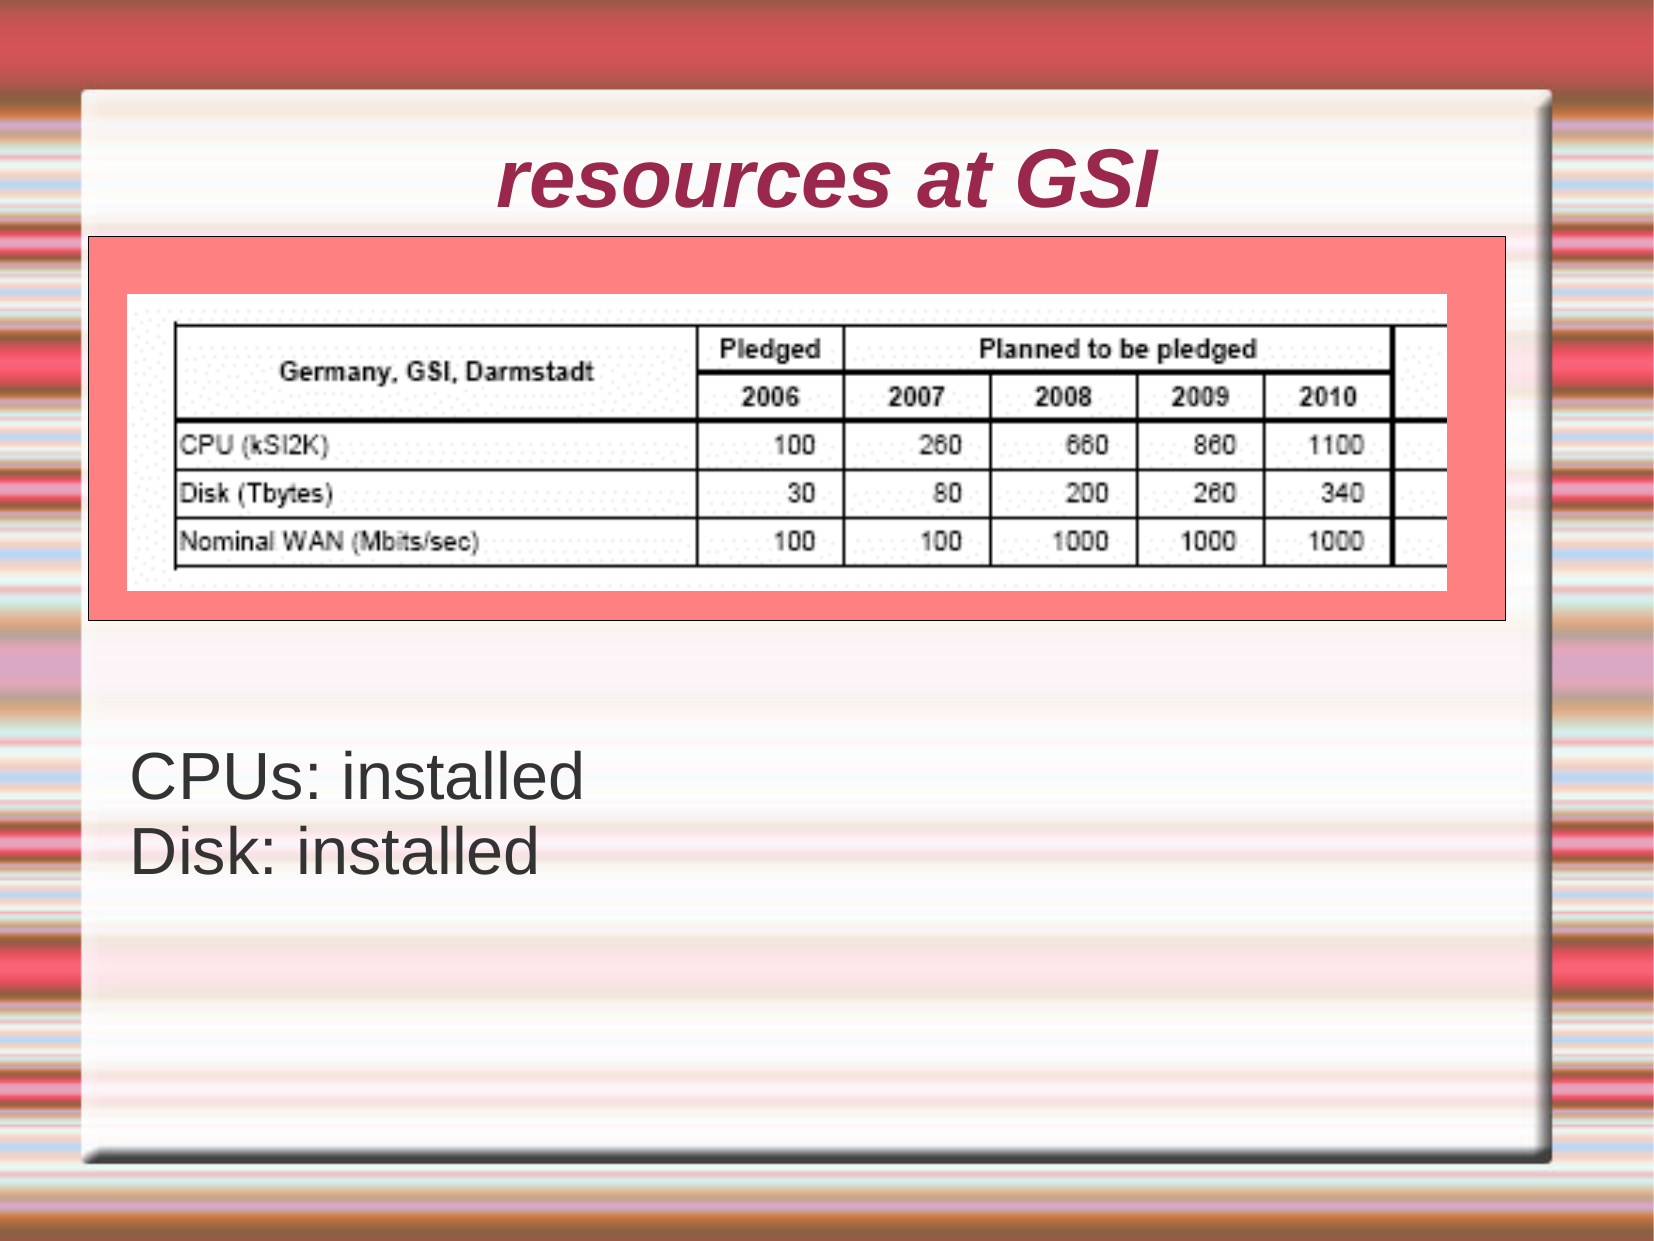

# resources at GSI
CPUs: installed
Disk: installed